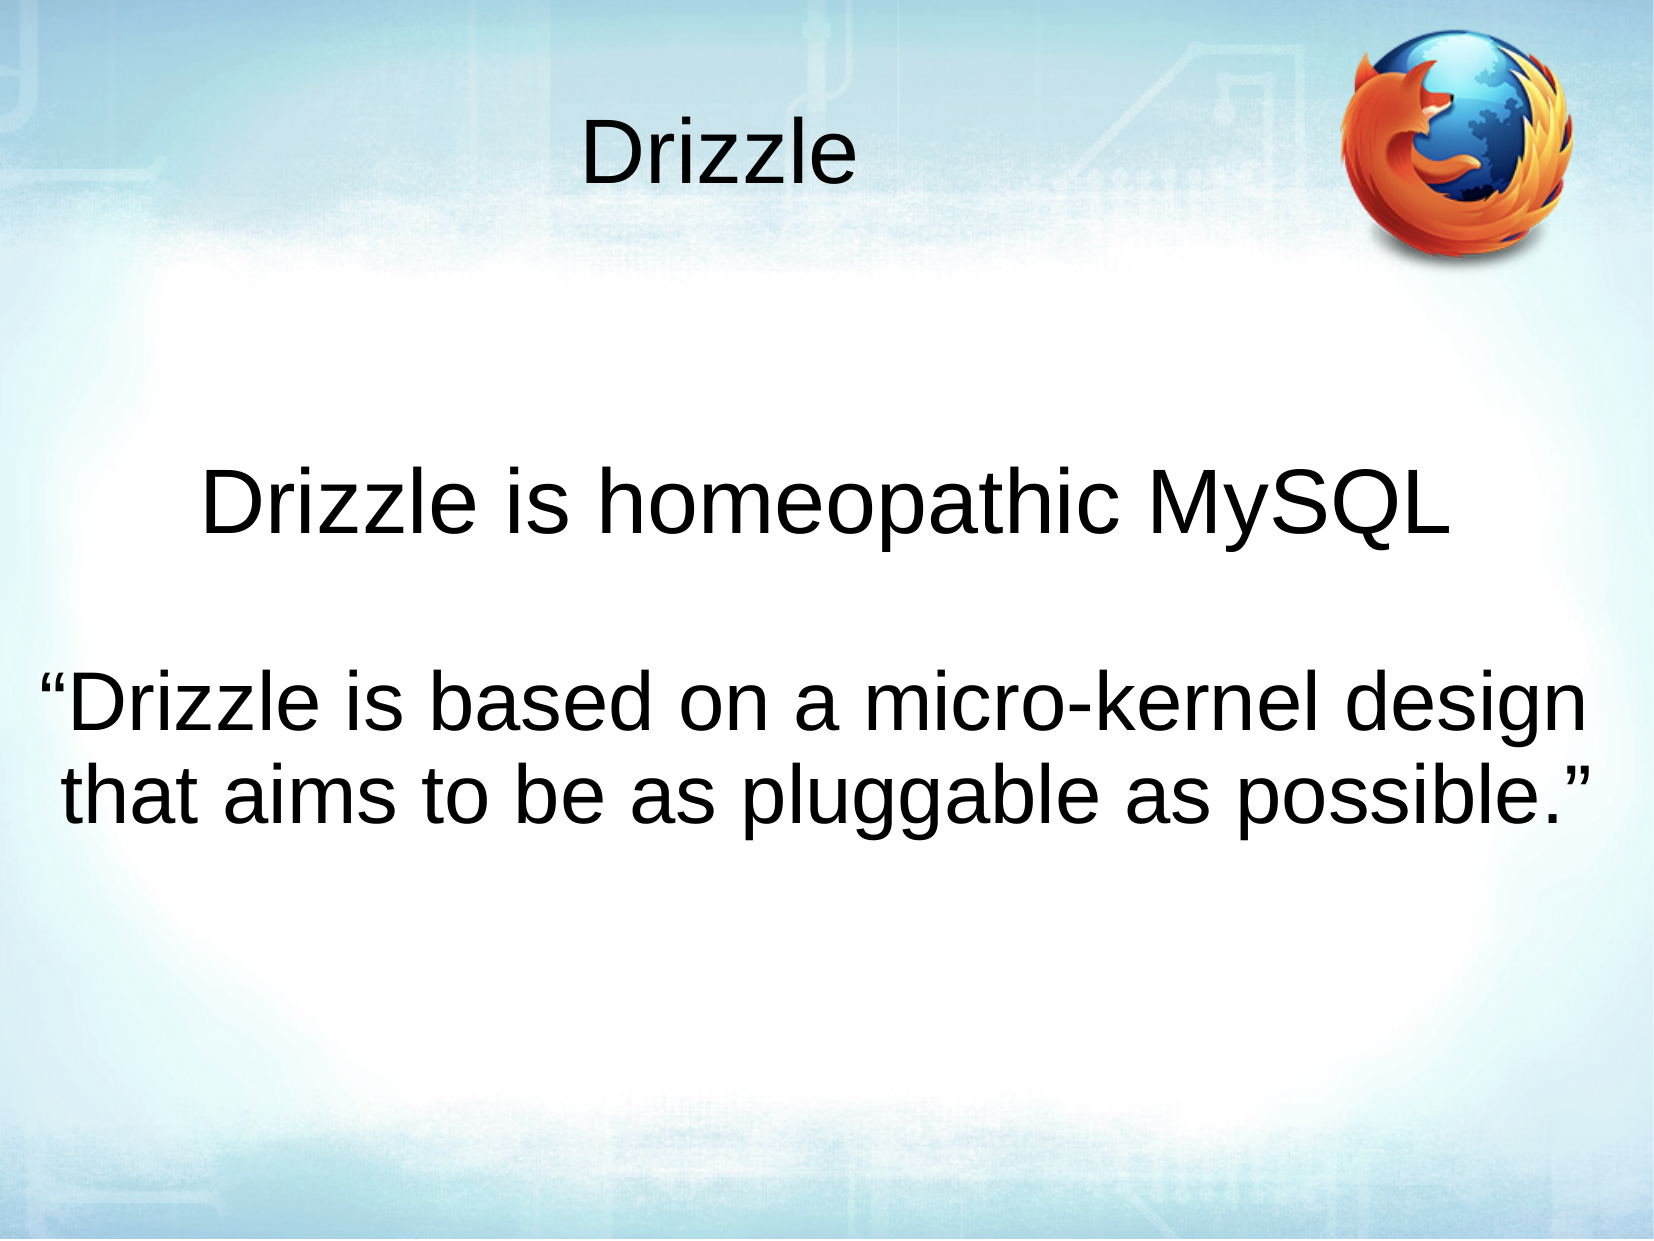

# Drizzle
Drizzle is homeopathic MySQL
“Drizzle is based on a micro-kernel design
that aims to be as pluggable as possible.”